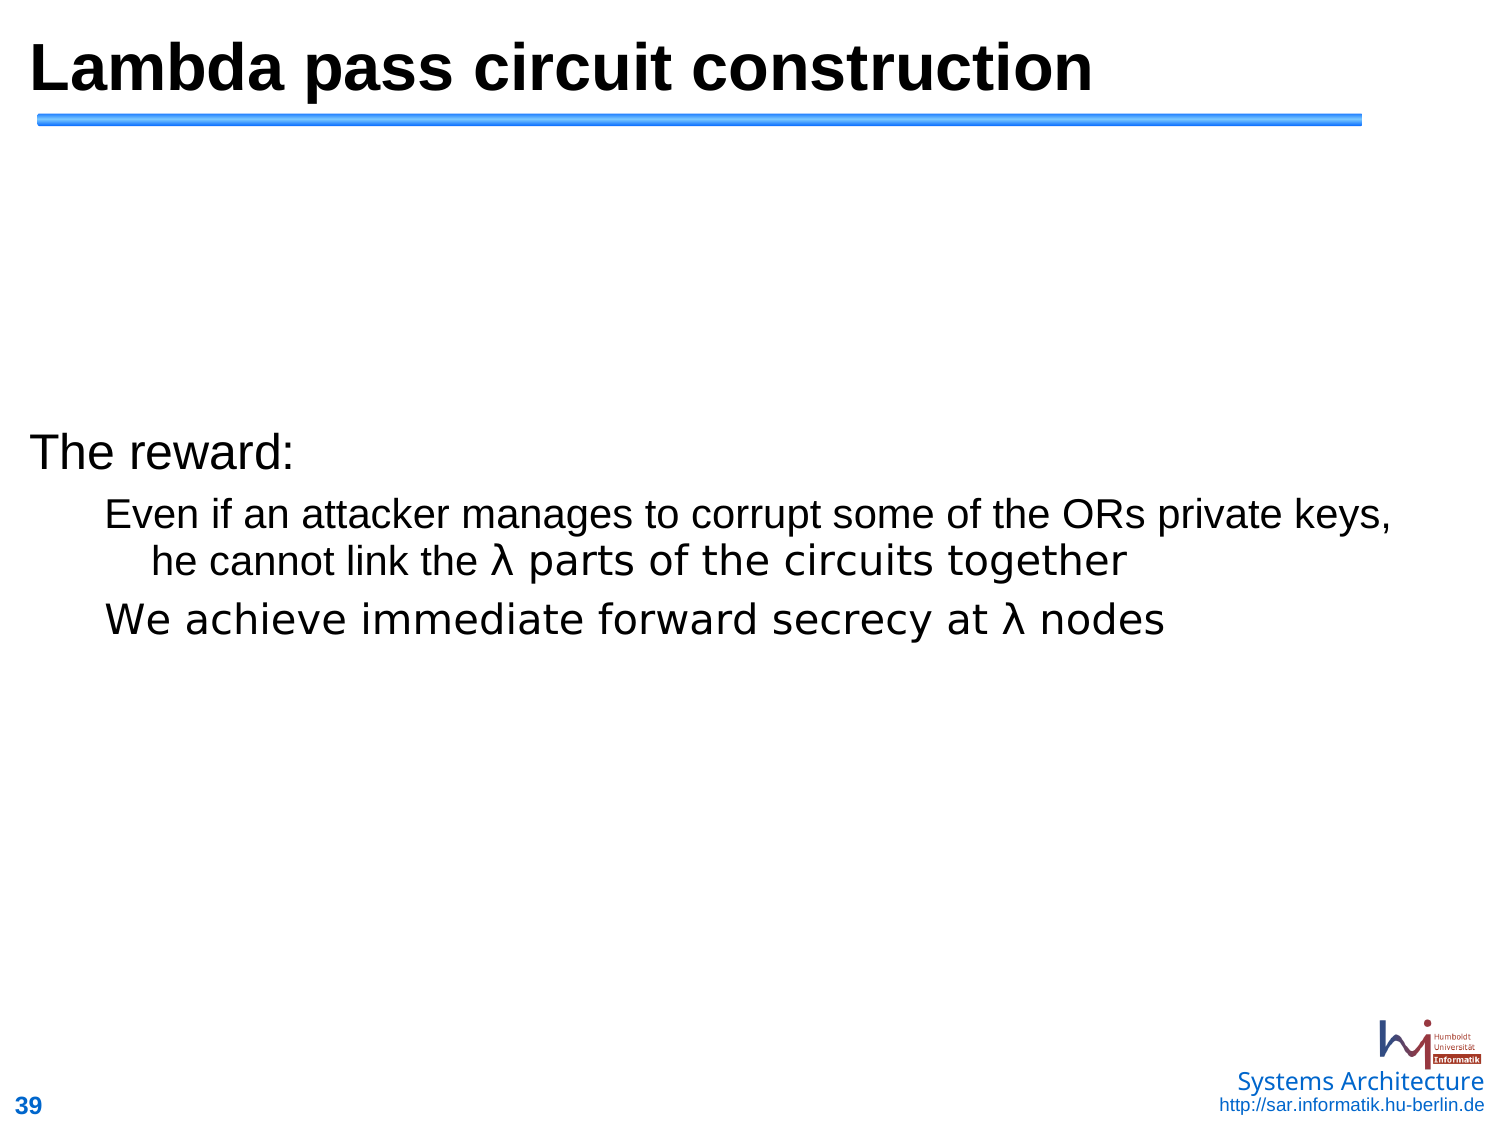

# Lambda pass circuit construction
The reward:
Even if an attacker manages to corrupt some of the ORs private keys, he cannot link the λ parts of the circuits together
We achieve immediate forward secrecy at λ nodes